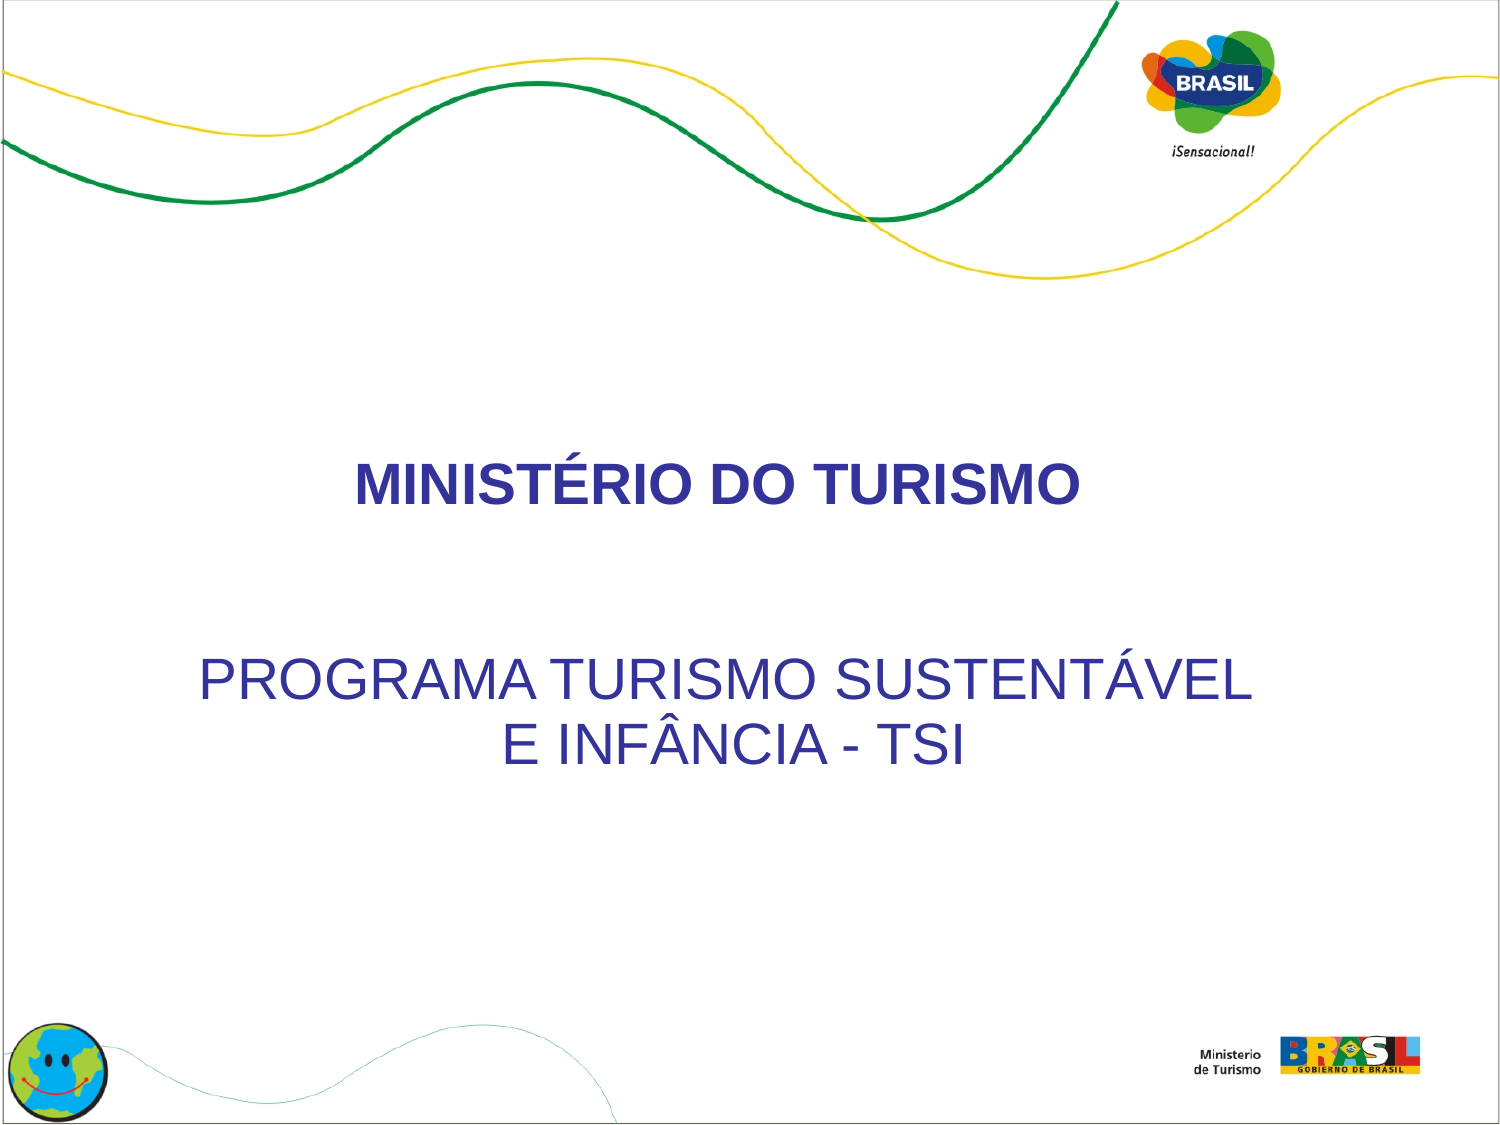

MINISTÉRIO DO TURISMO
PROGRAMA TURISMO SUSTENTÁVEL
 E INFÂNCIA - TSI